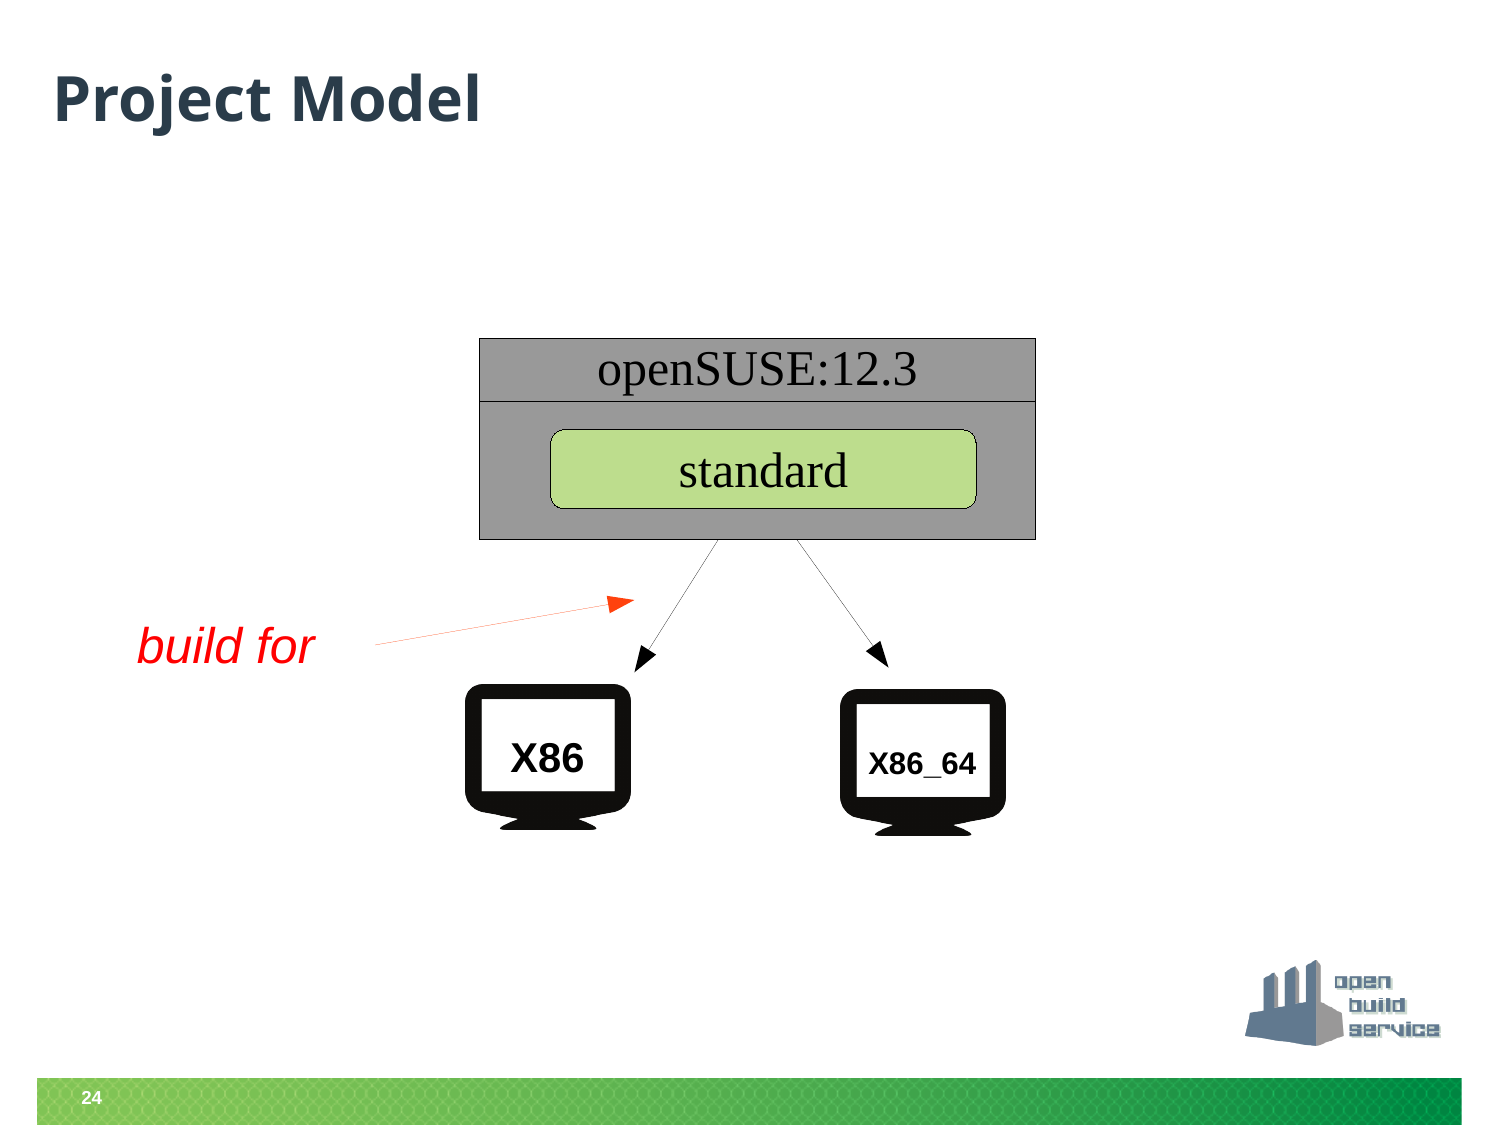

# Project Model
openSUSE:12.3
standard
openSUSE:12.3
standard
build for
X86
X86_64